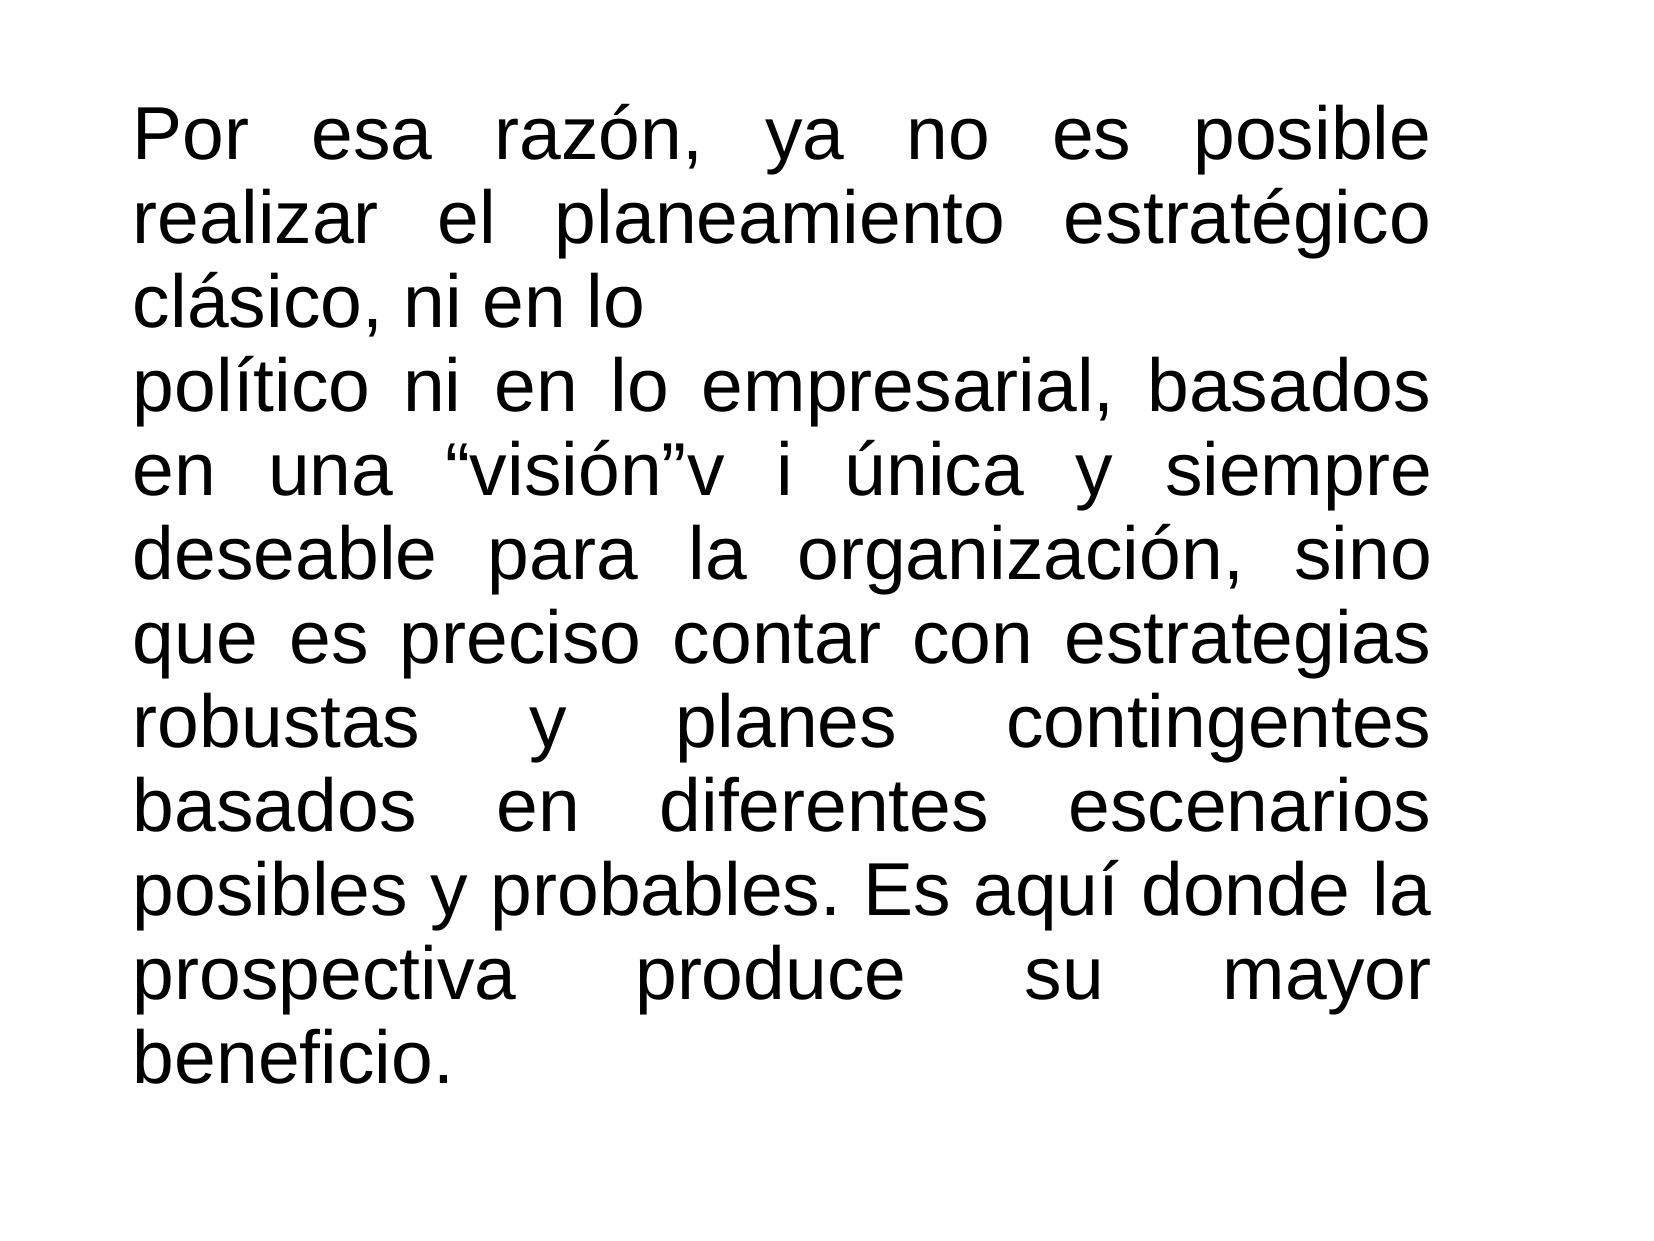

Por esa razón, ya no es posible realizar el planeamiento estratégico clásico, ni en lo
político ni en lo empresarial, basados en una “visión”v i única y siempre deseable para la organización, sino que es preciso contar con estrategias robustas y planes contingentes basados en diferentes escenarios posibles y probables. Es aquí donde la prospectiva produce su mayor beneficio.